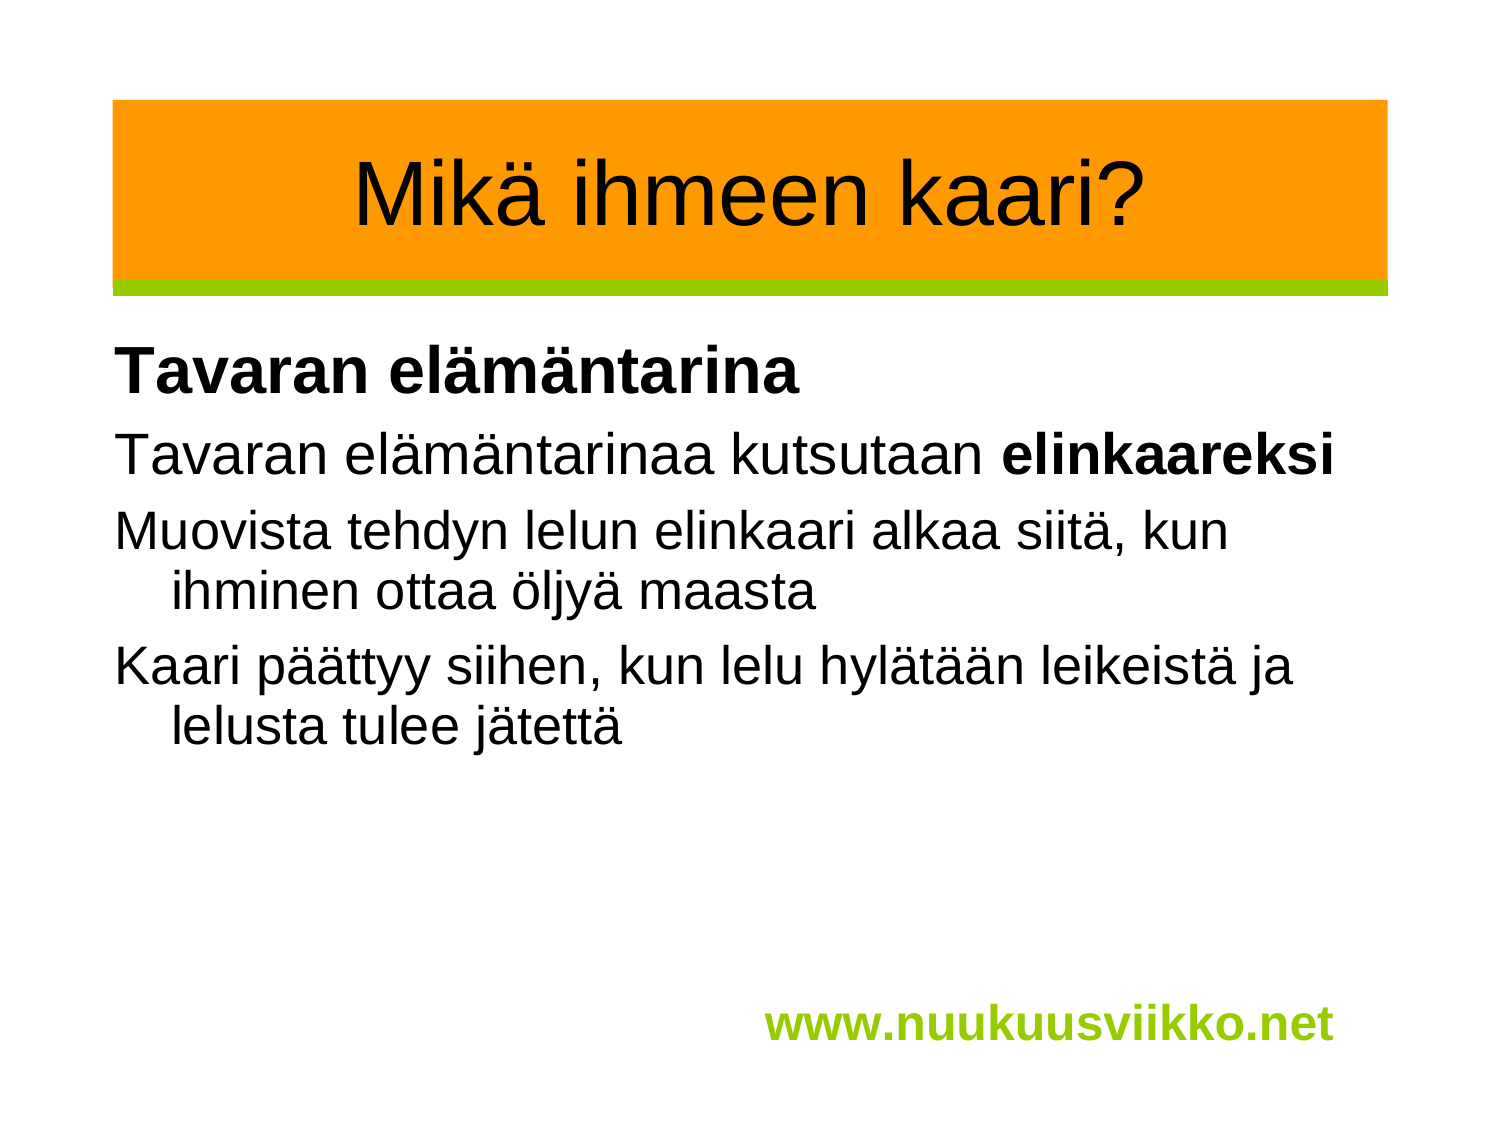

# Mikä ihmeen kaari?
Tavaran elämäntarina
Tavaran elämäntarinaa kutsutaan elinkaareksi
Muovista tehdyn lelun elinkaari alkaa siitä, kun ihminen ottaa öljyä maasta
Kaari päättyy siihen, kun lelu hylätään leikeistä ja lelusta tulee jätettä
www.nuukuusviikko.net